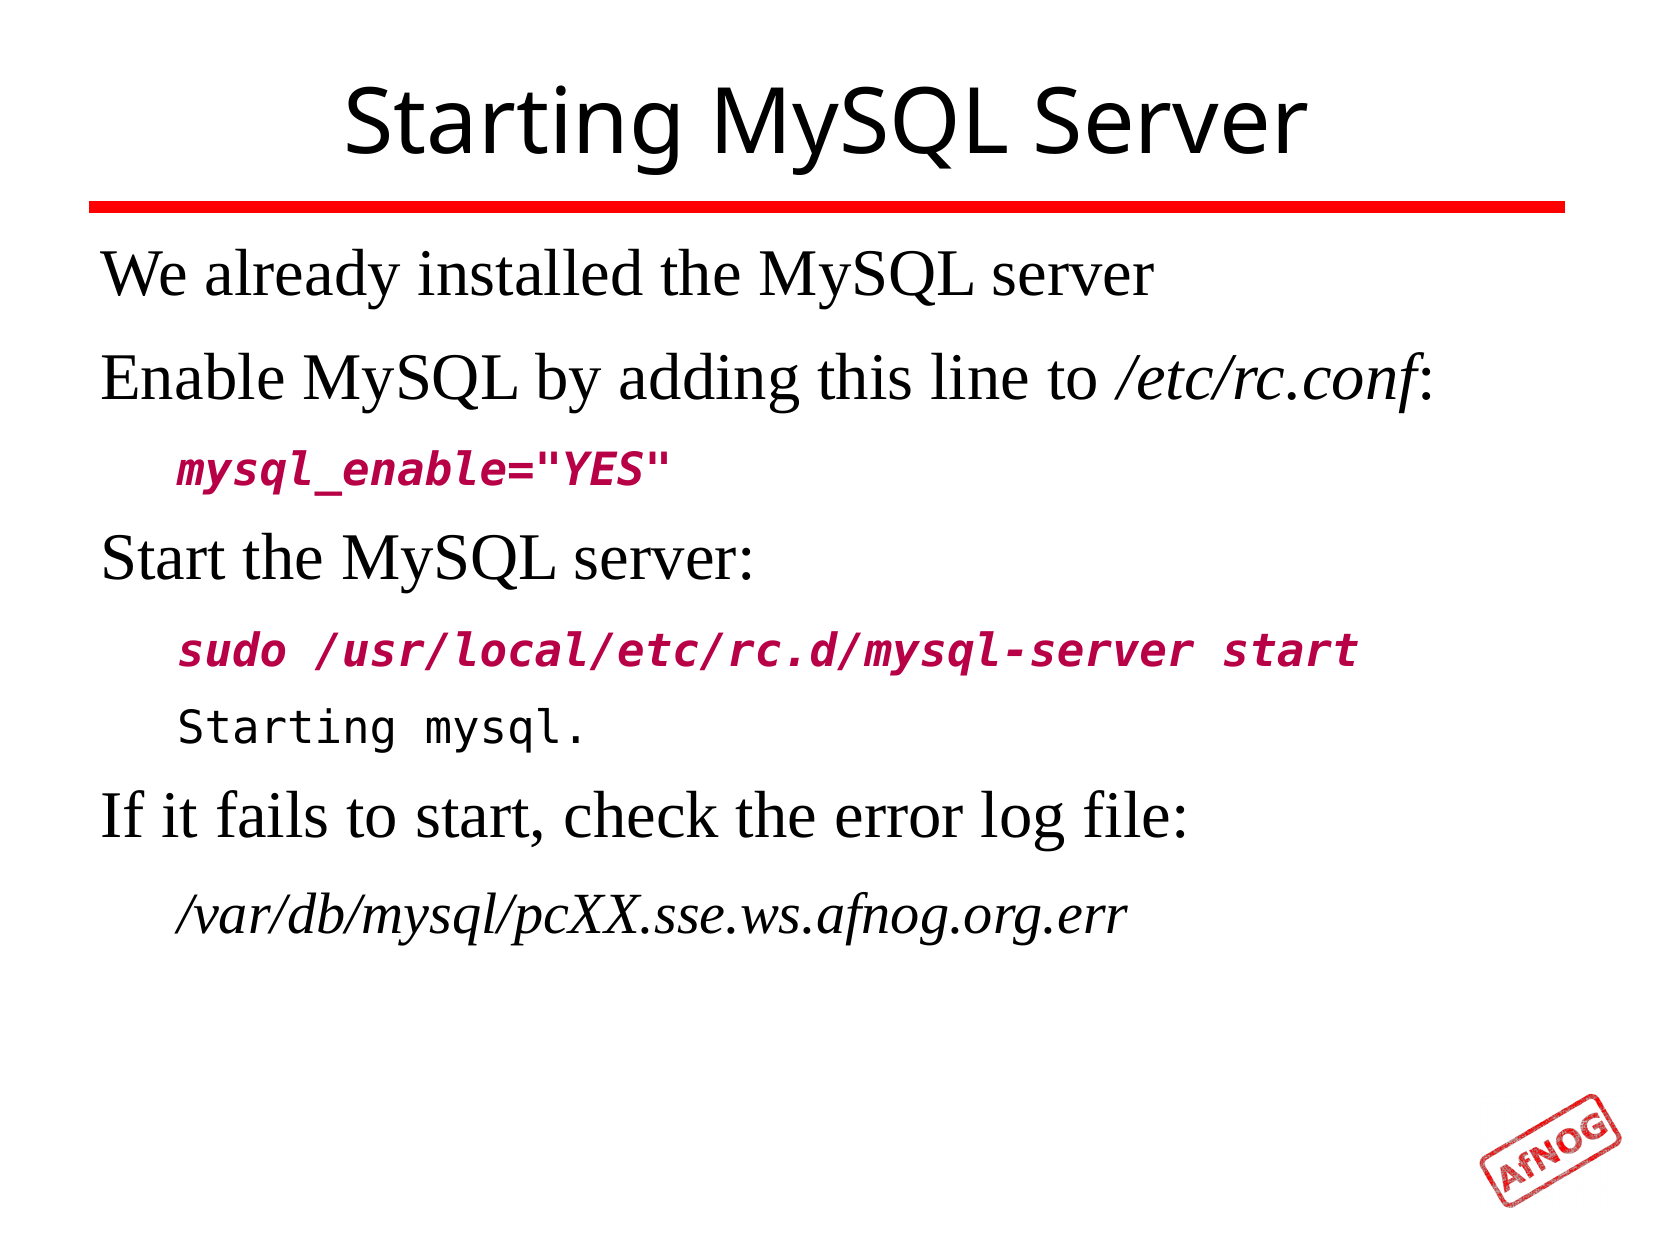

# Starting MySQL Server
We already installed the MySQL server
Enable MySQL by adding this line to /etc/rc.conf:
mysql_enable="YES"
Start the MySQL server:
sudo /usr/local/etc/rc.d/mysql-server start
Starting mysql.
If it fails to start, check the error log file:
/var/db/mysql/pcXX.sse.ws.afnog.org.err